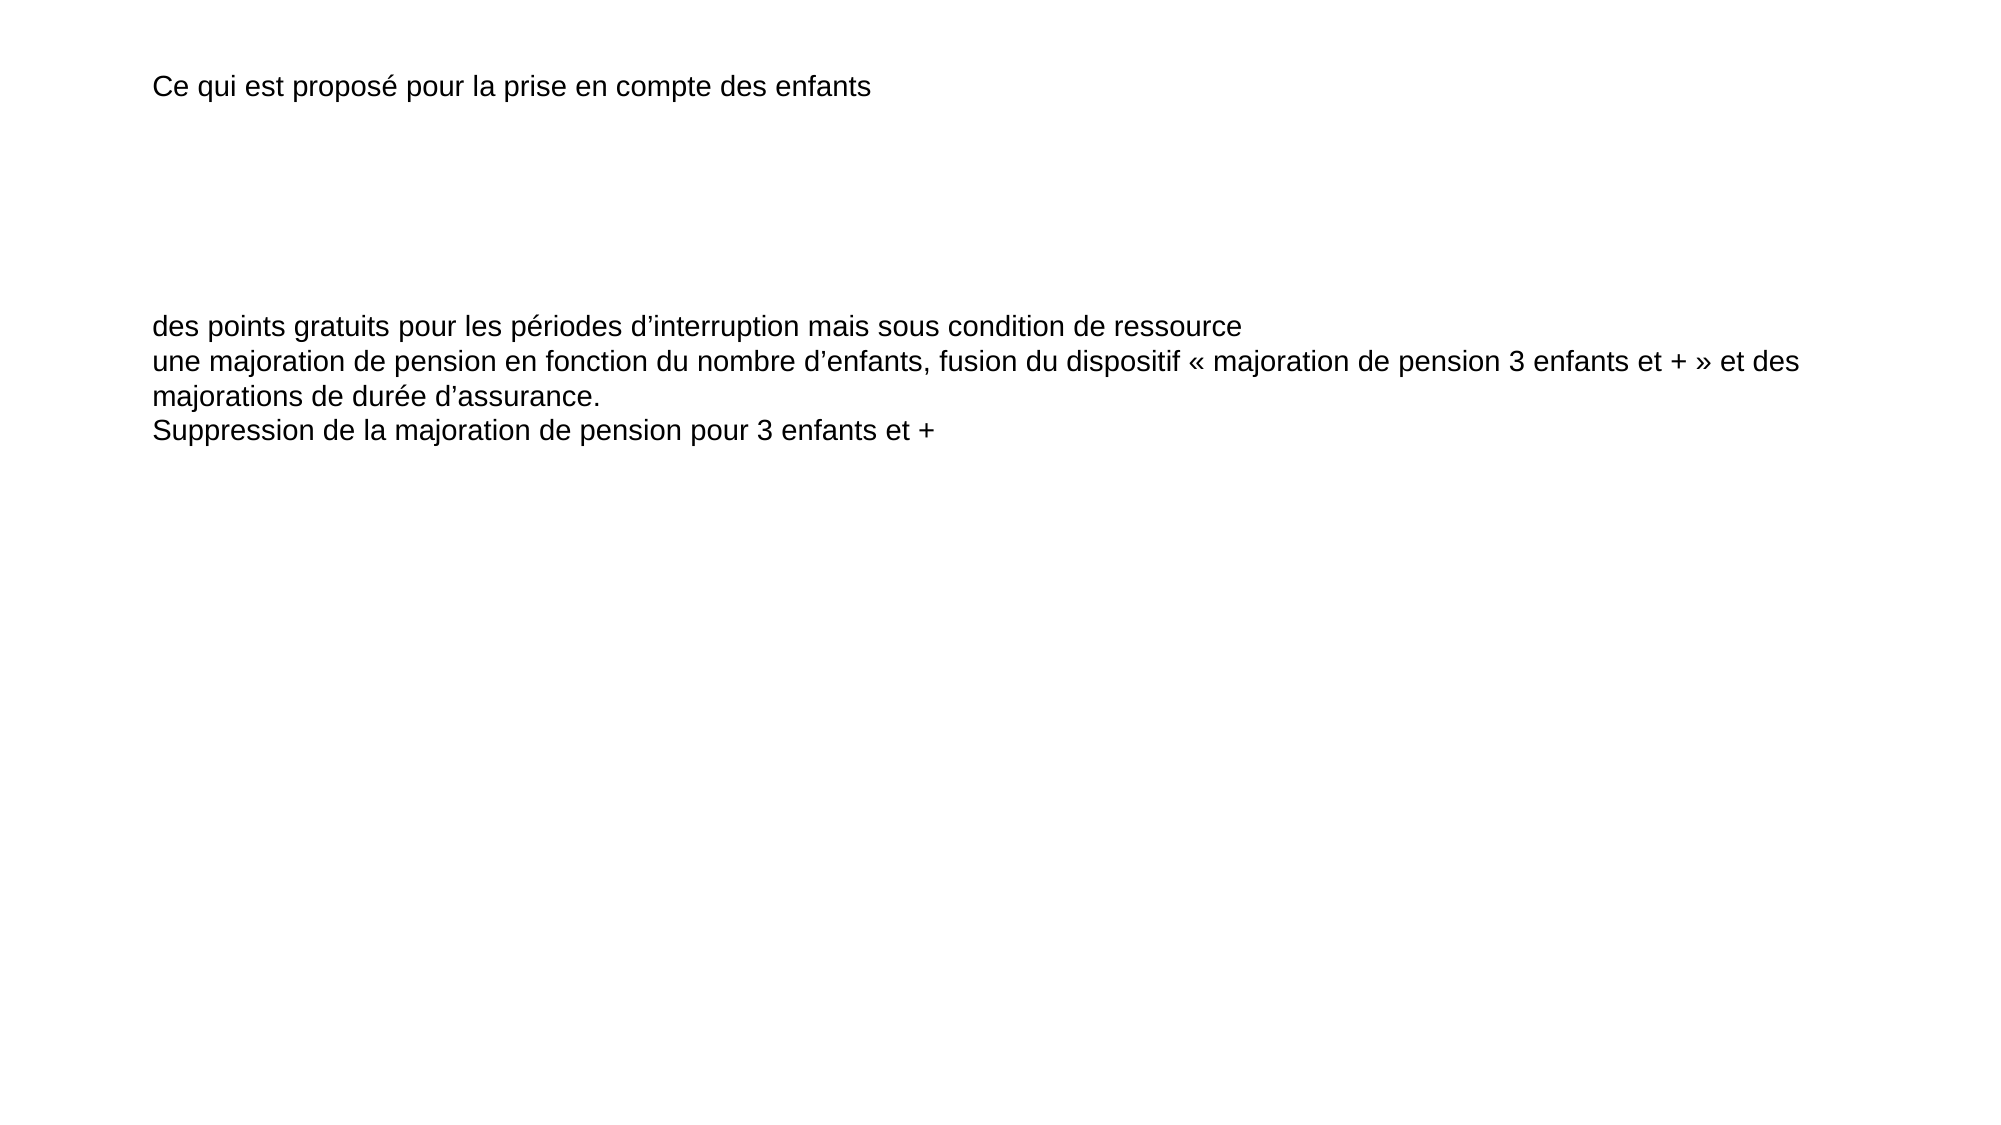

# Ce qui est proposé pour la prise en compte des enfants
des points gratuits pour les périodes d’interruption mais sous condition de ressource
une majoration de pension en fonction du nombre d’enfants, fusion du dispositif « majoration de pension 3 enfants et + » et des majorations de durée d’assurance.
Suppression de la majoration de pension pour 3 enfants et +